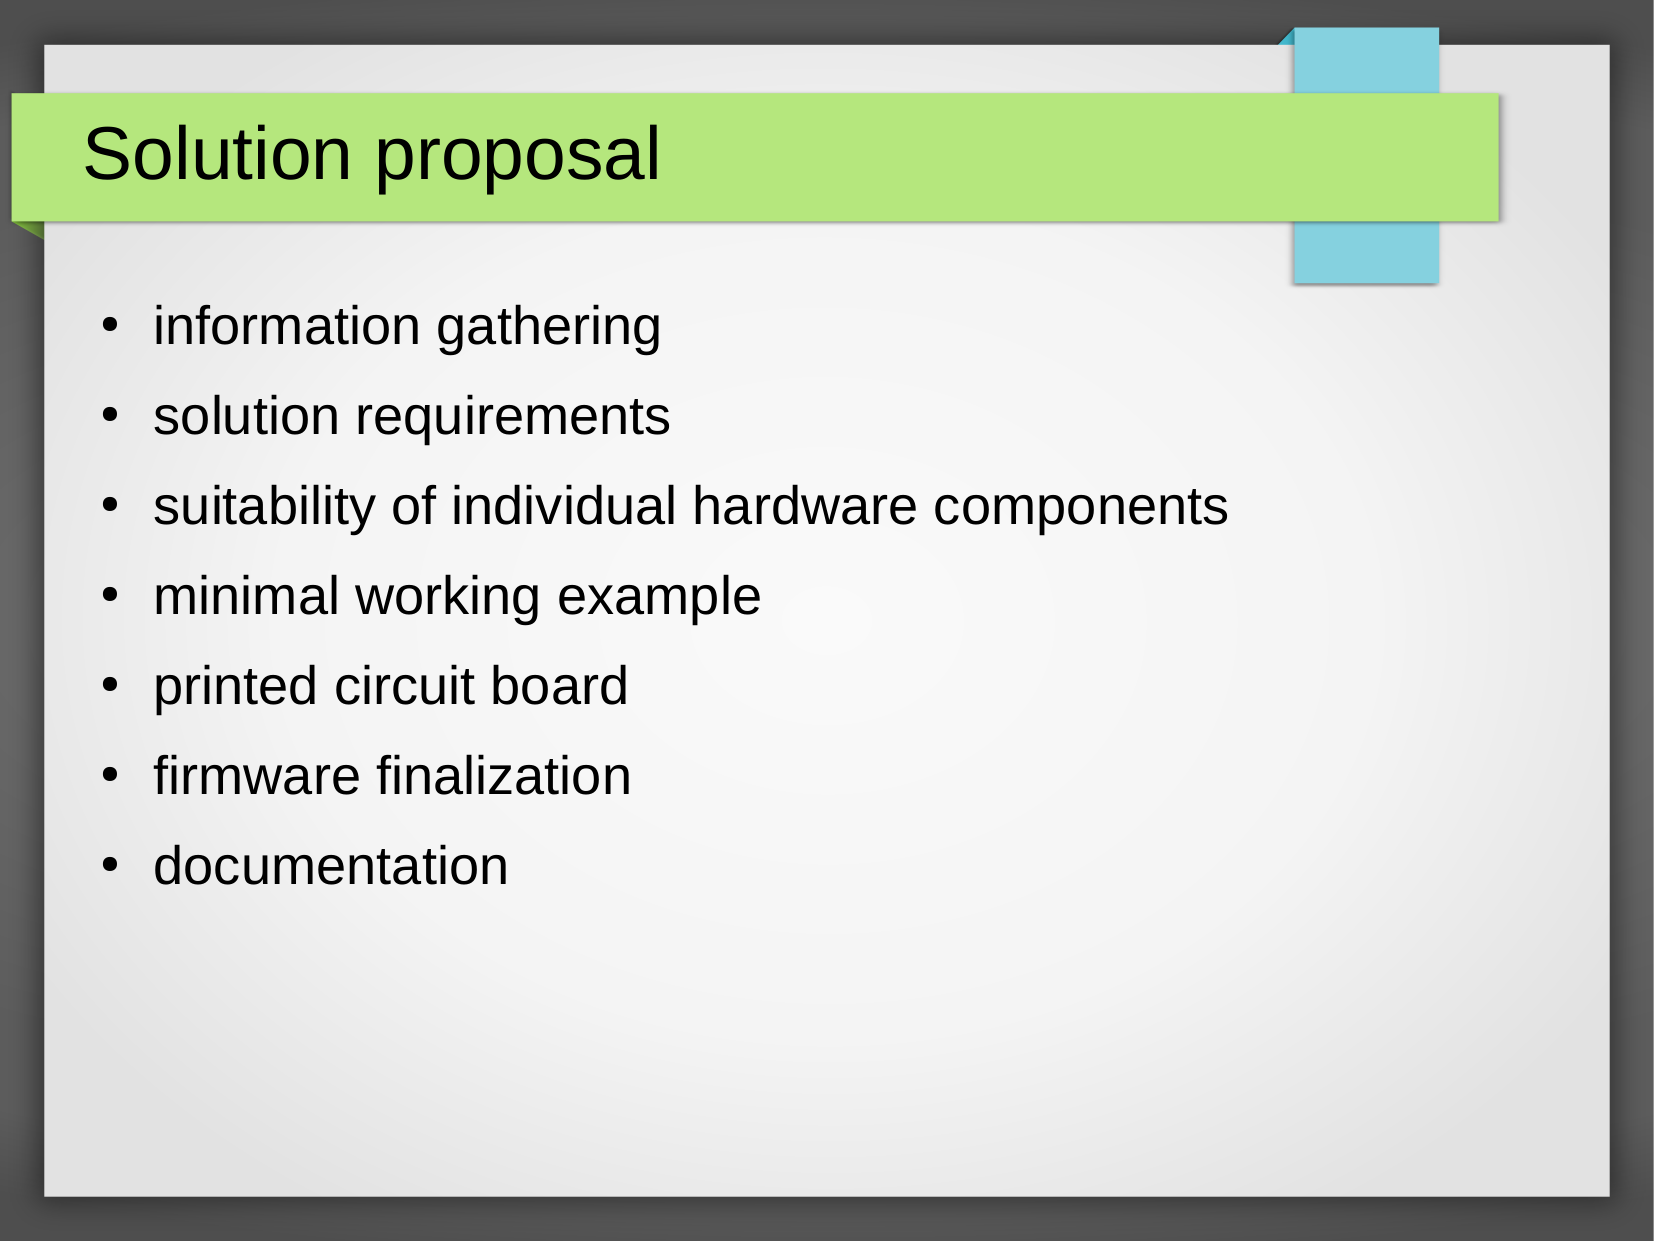

# Solution proposal
information gathering
solution requirements
suitability of individual hardware components
minimal working example
printed circuit board
firmware finalization
documentation